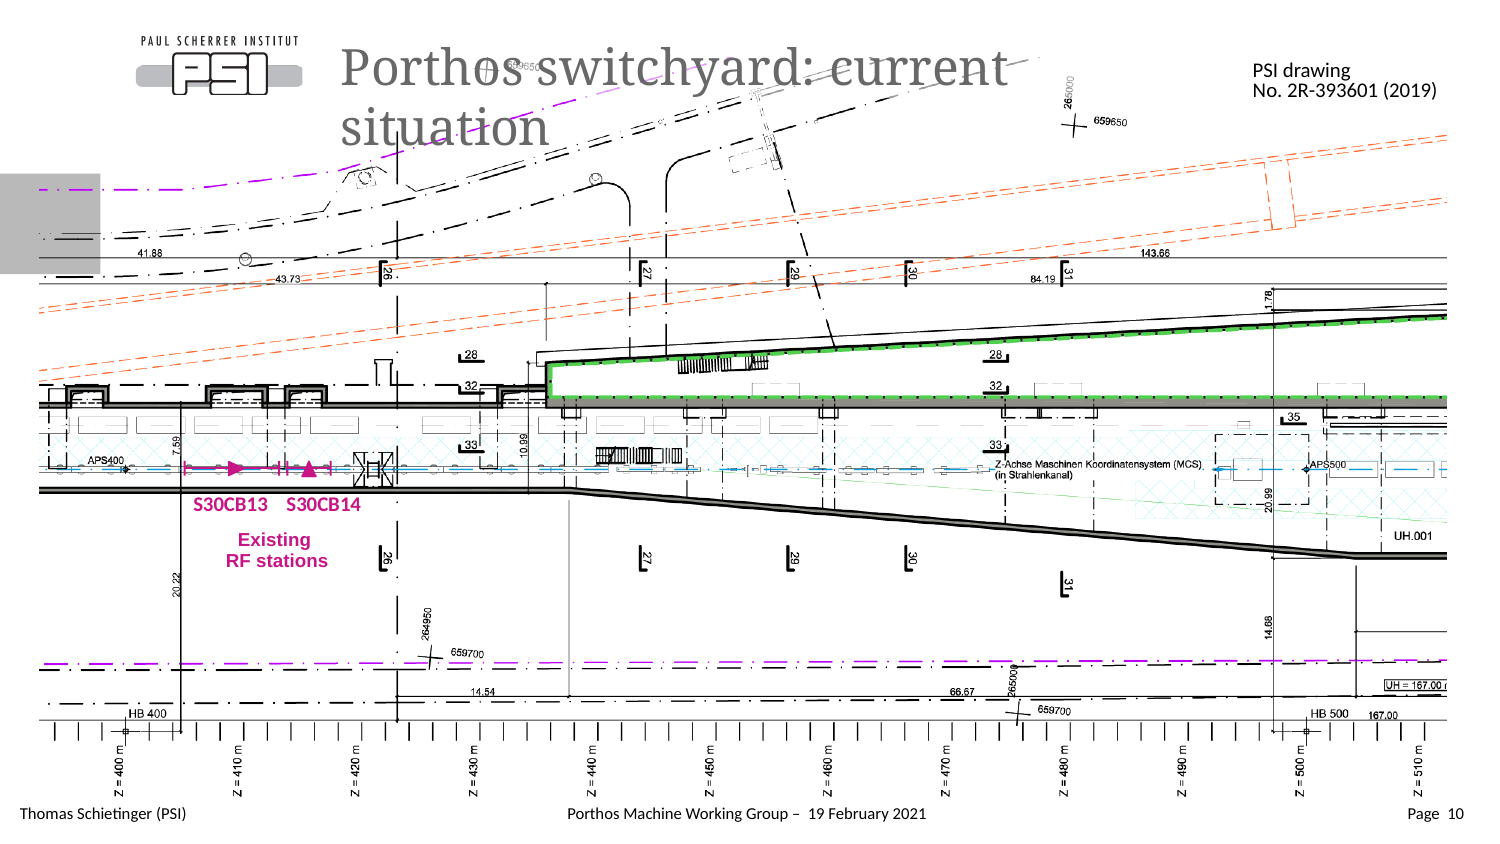

# Porthos switchyard: current situation
PSI drawing
No. 2R-393601 (2019)
S30CB13
S30CB14
Existing
RF stations